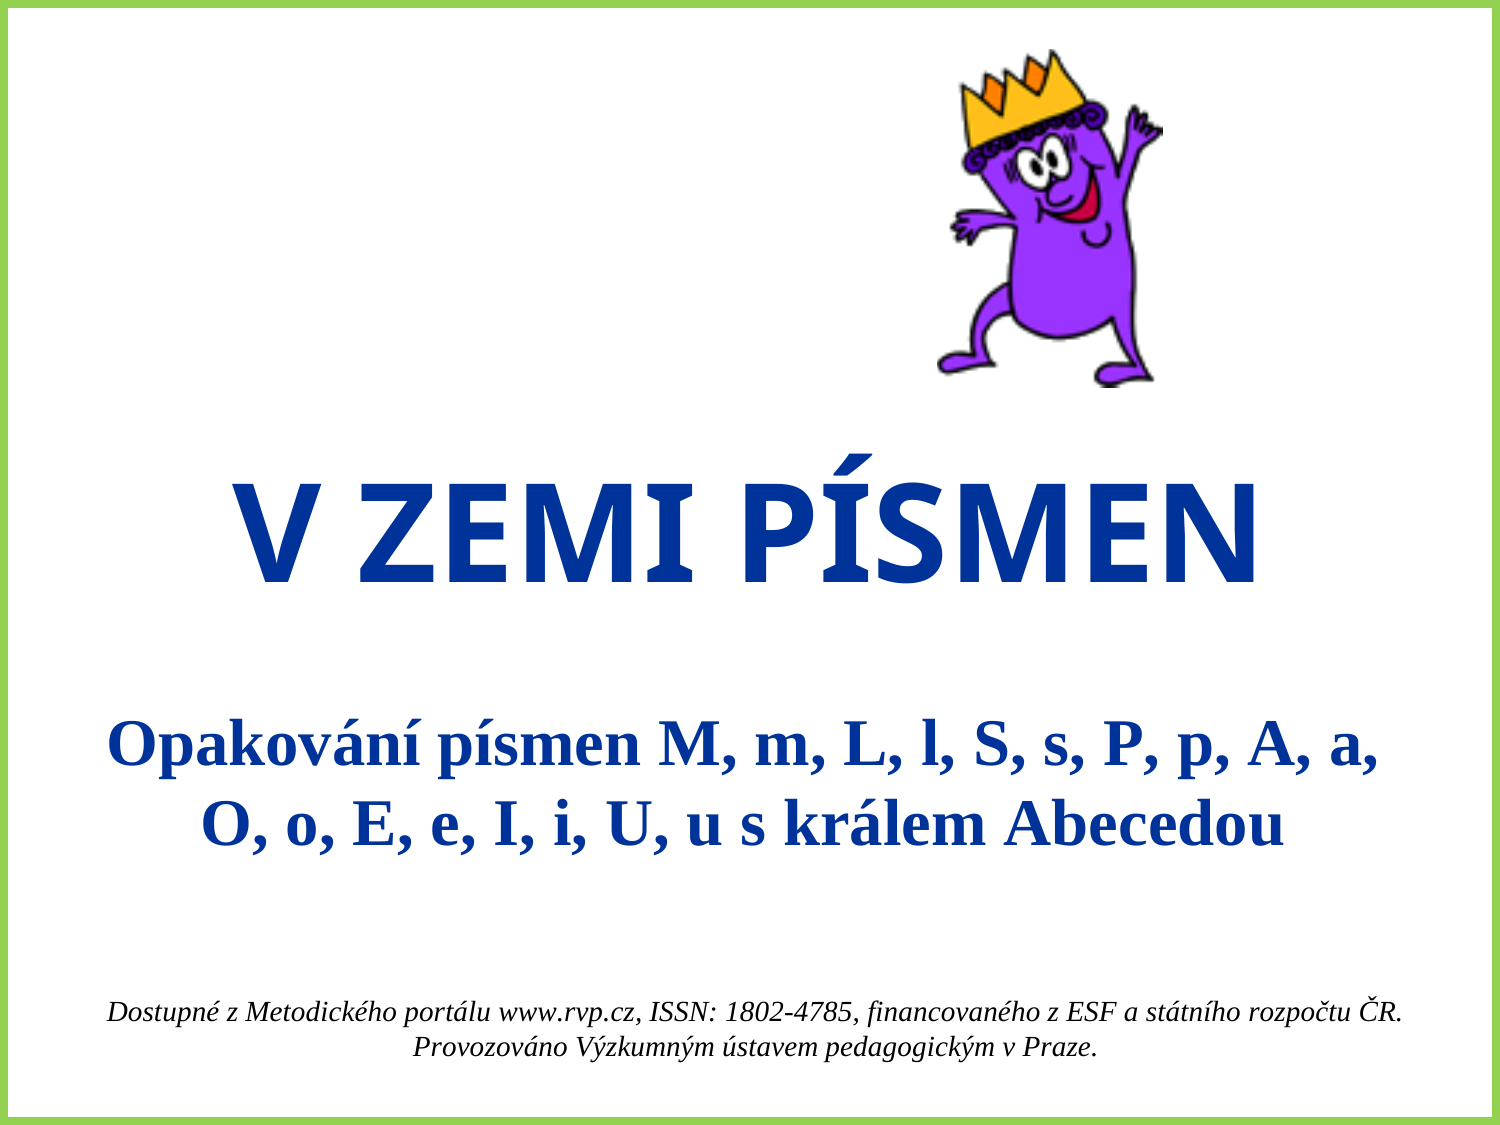

# V ZEMI PÍSMEN
Opakování písmen M, m, L, l, S, s, P, p, A, a, O, o, E, e, I, i, U, u s králem Abecedou
Dostupné z Metodického portálu www.rvp.cz, ISSN: 1802-4785, financovaného z ESF a státního rozpočtu ČR. Provozováno Výzkumným ústavem pedagogickým v Praze.